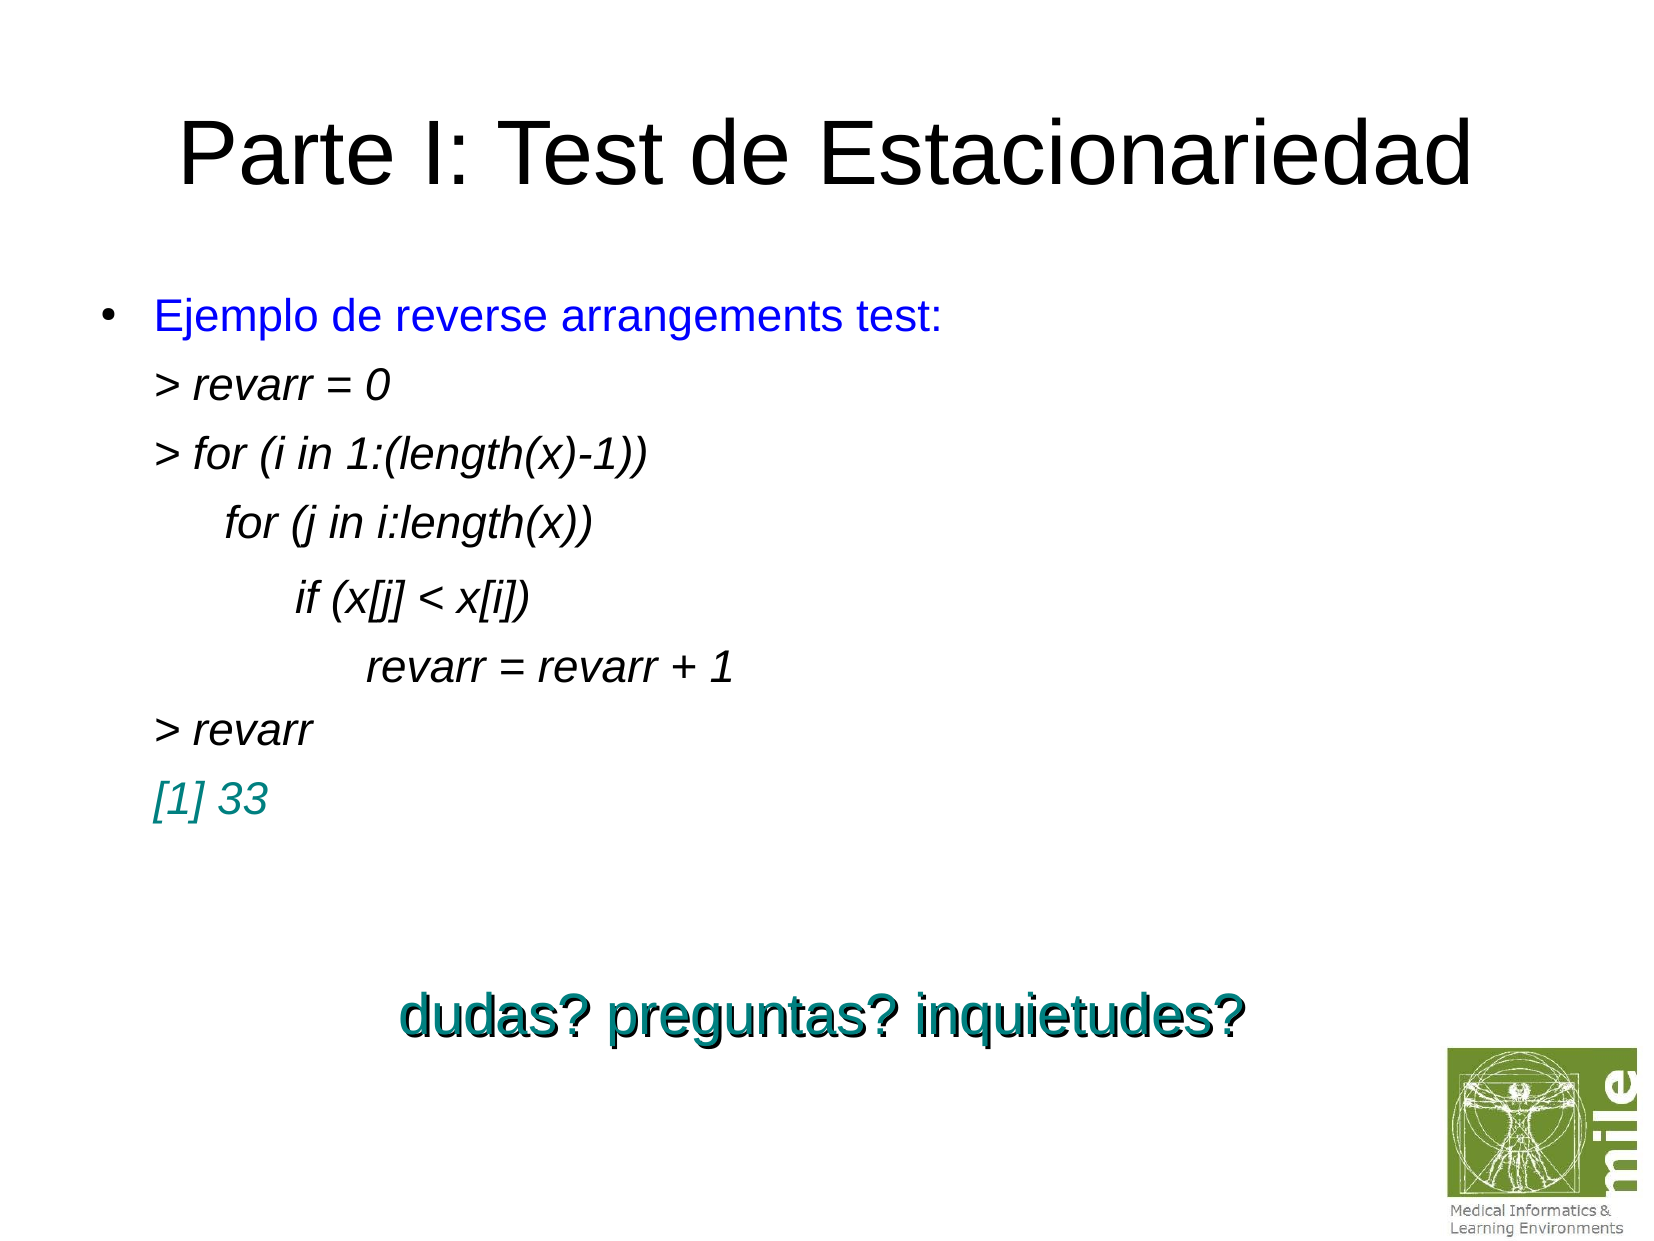

# Parte I: Test de Estacionariedad
Ejemplo de reverse arrangements test:
> revarr = 0
> for (i in 1:(length(x)-1))
for (j in i:length(x))
if (x[j] < x[i])
revarr = revarr + 1
> revarr
[1] 33
dudas? preguntas? inquietudes?